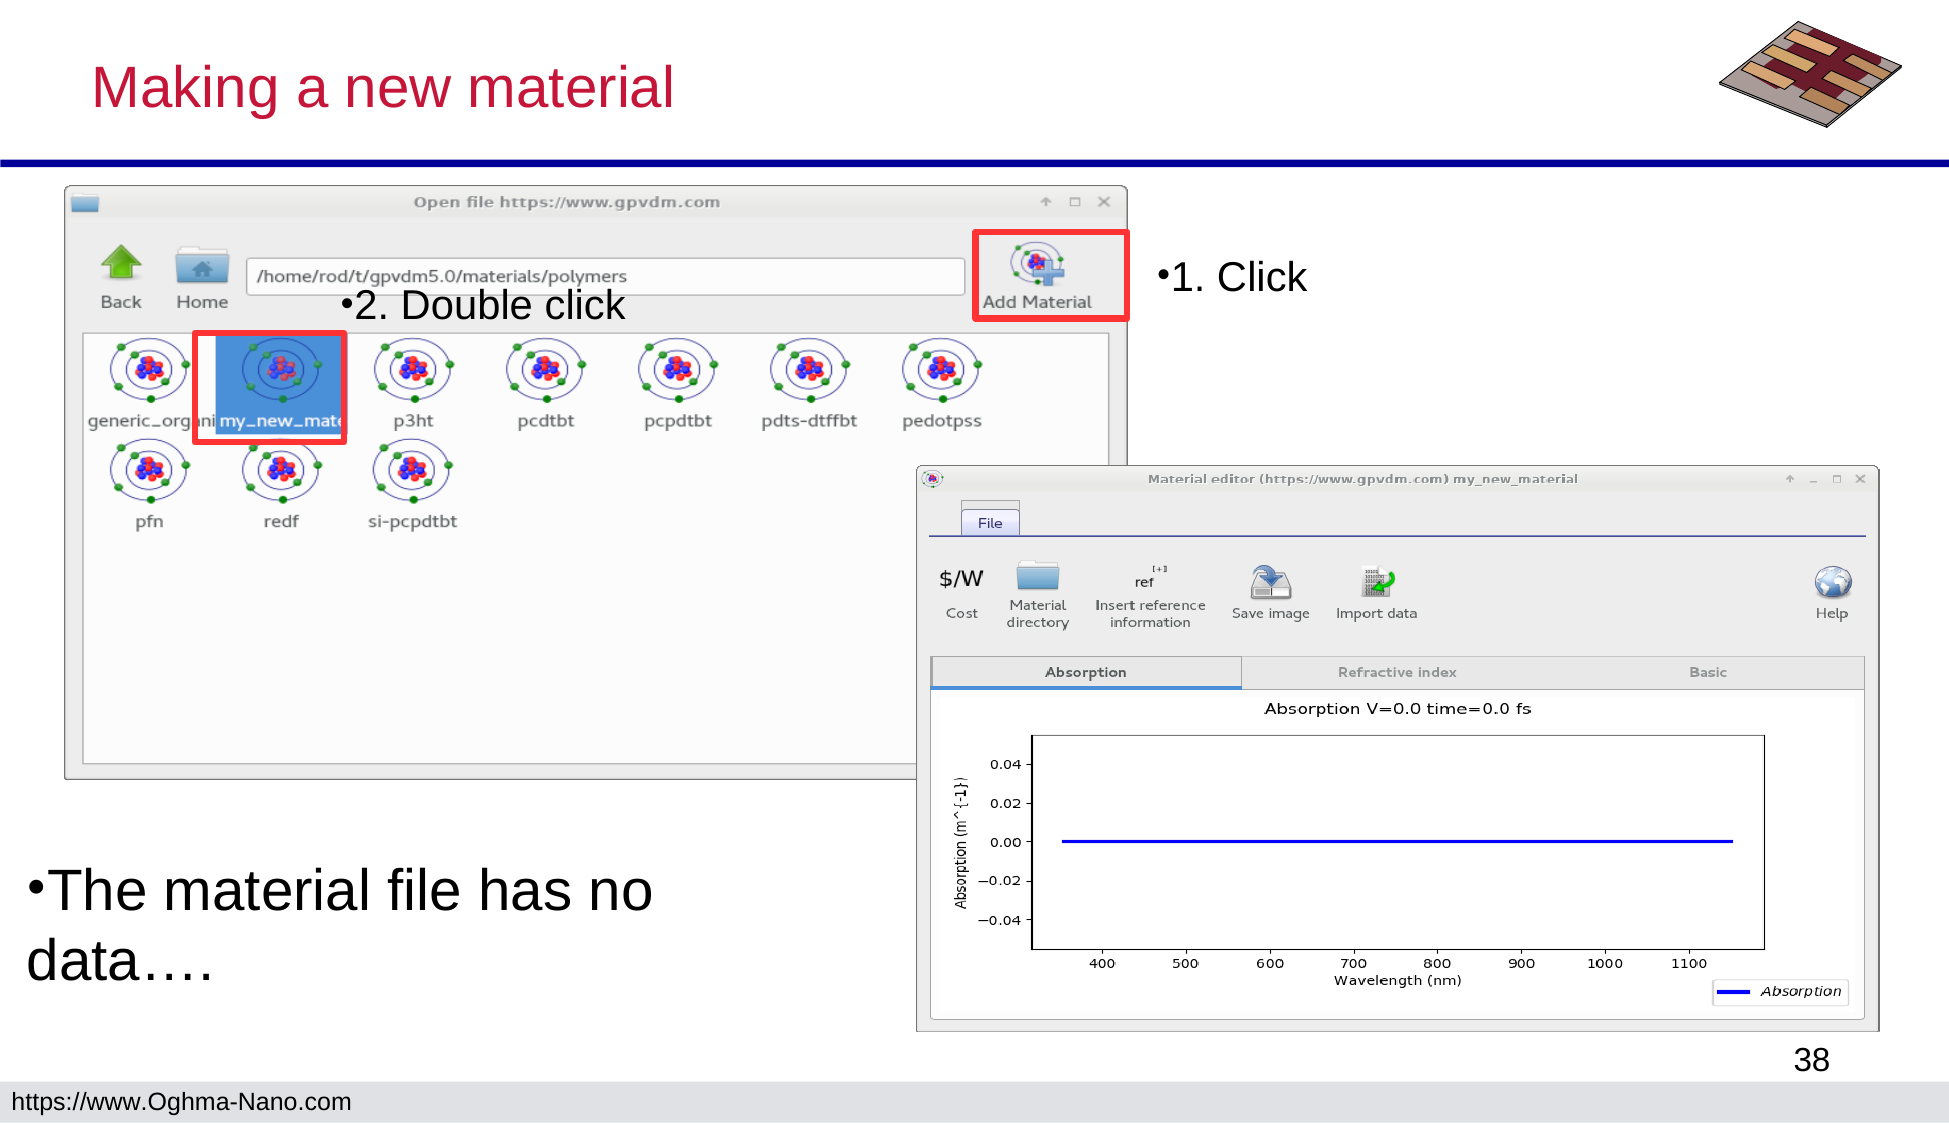

# Making a new material
1. Click
2. Double click
The material file has no data….